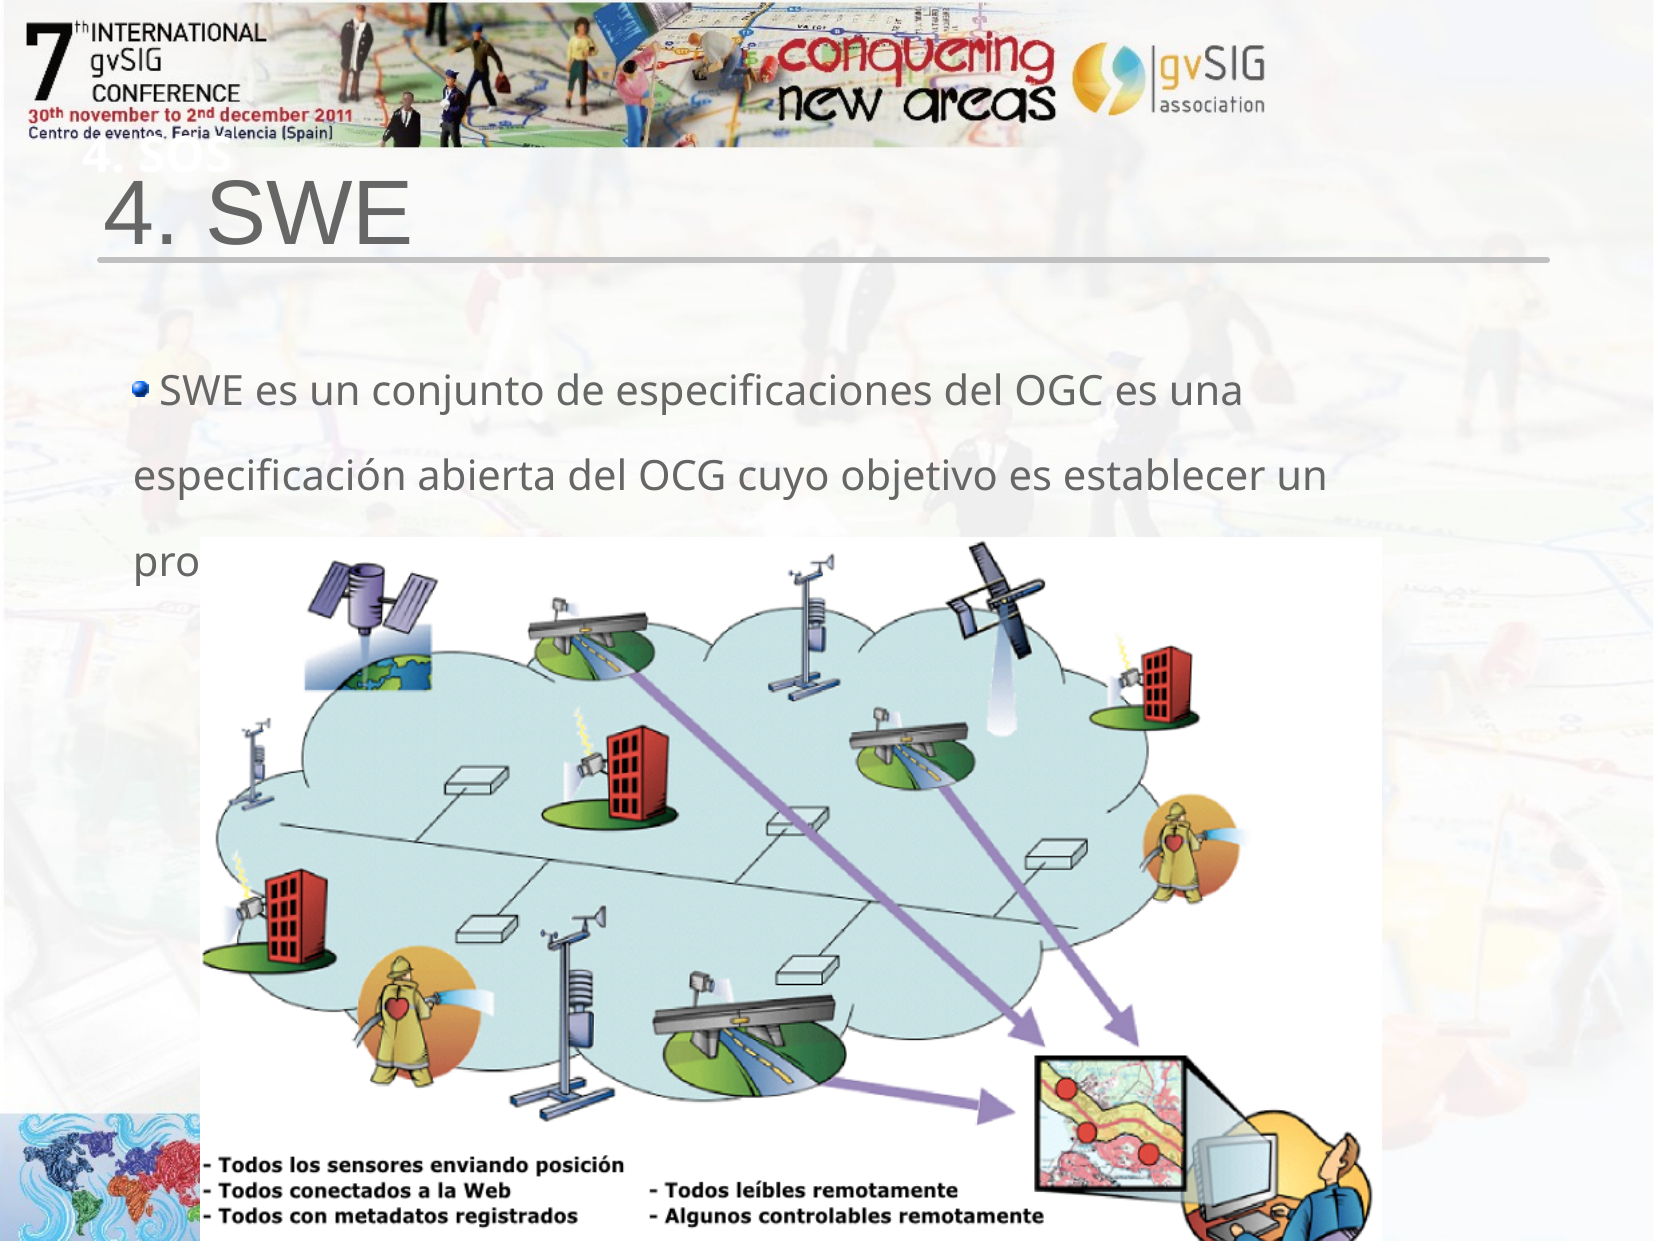

# 4. SOS
4. SWE
 SWE es un conjunto de especificaciones del OGC es una especificación abierta del OCG cuyo objetivo es establecer un protocolo de comunicación de datos se sensores